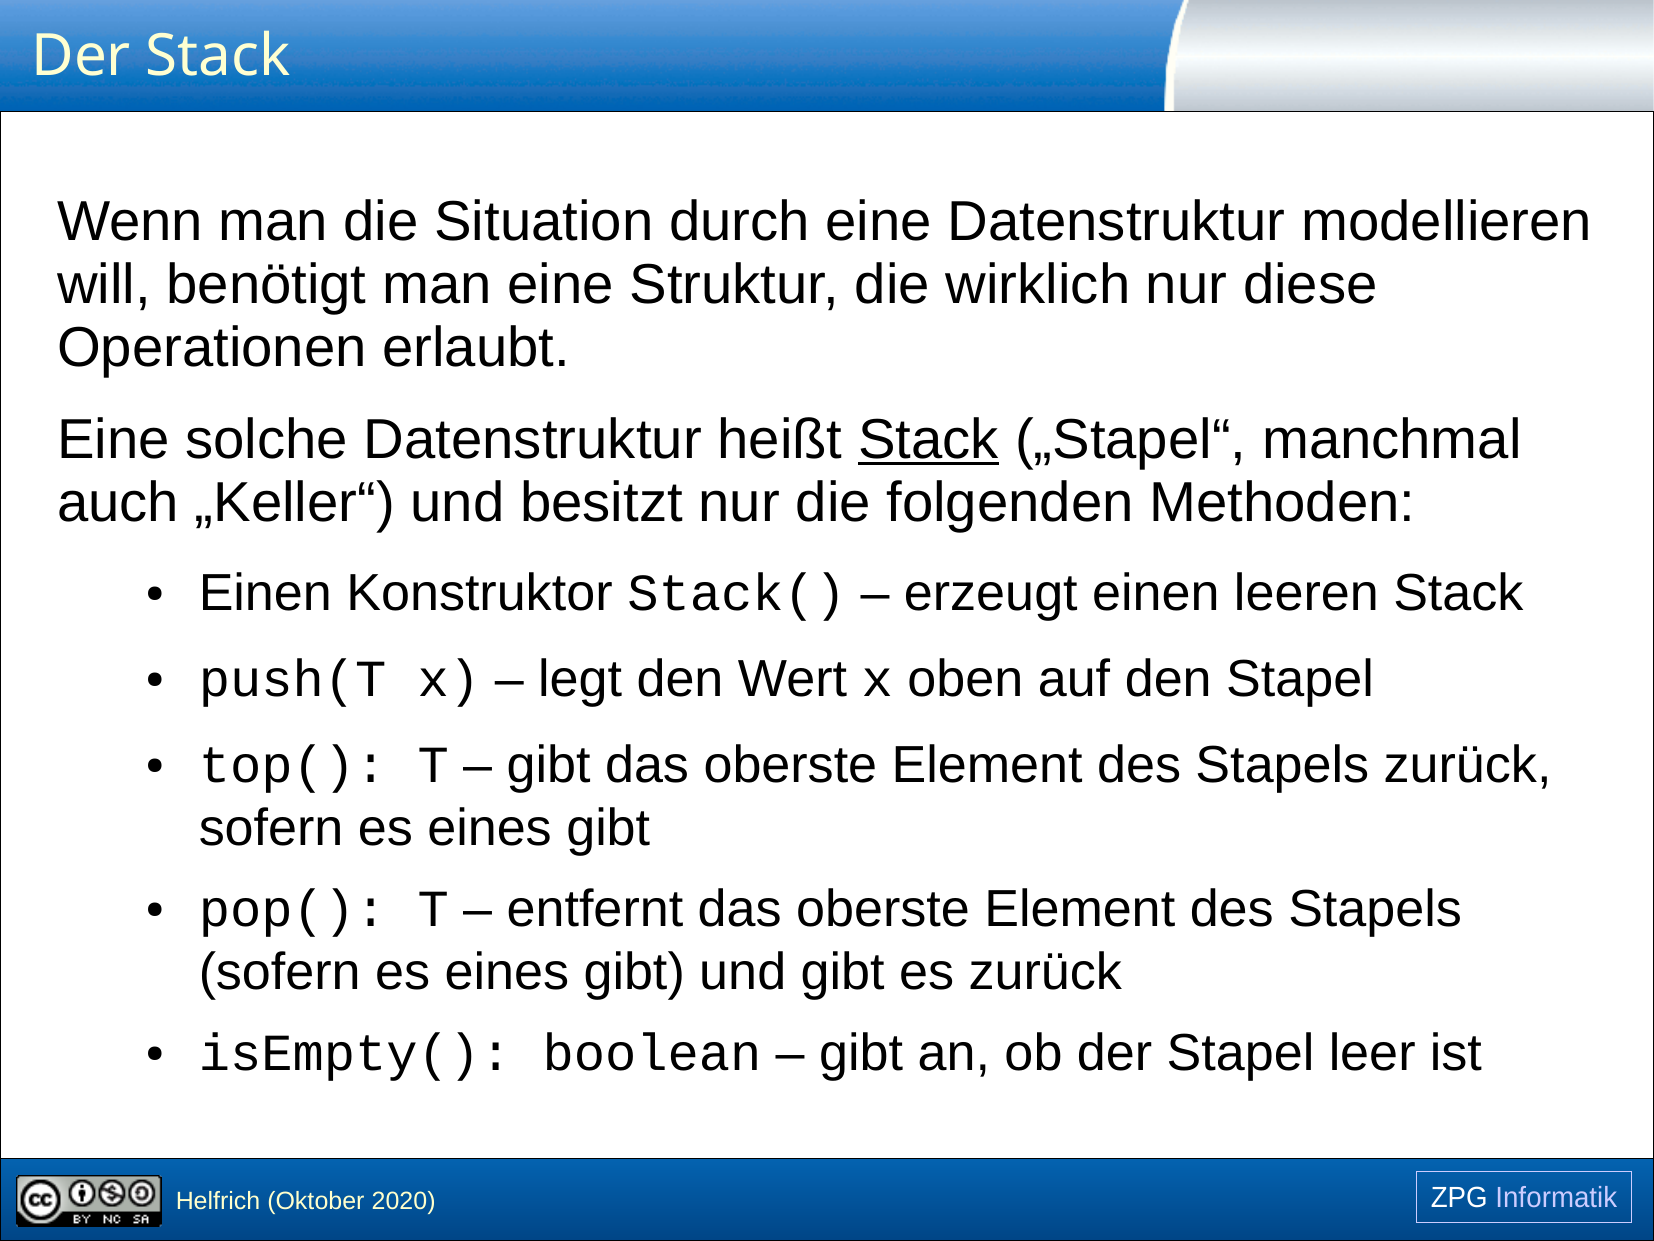

# Der Stack
Wenn man die Situation durch eine Datenstruktur modellieren will, benötigt man eine Struktur, die wirklich nur diese Operationen erlaubt.
Eine solche Datenstruktur heißt Stack („Stapel“, manchmal auch „Keller“) und besitzt nur die folgenden Methoden:
Einen Konstruktor Stack() – erzeugt einen leeren Stack
push(T x) – legt den Wert x oben auf den Stapel
top(): T – gibt das oberste Element des Stapels zurück, sofern es eines gibt
pop(): T – entfernt das oberste Element des Stapels (sofern es eines gibt) und gibt es zurück
isEmpty(): boolean – gibt an, ob der Stapel leer ist